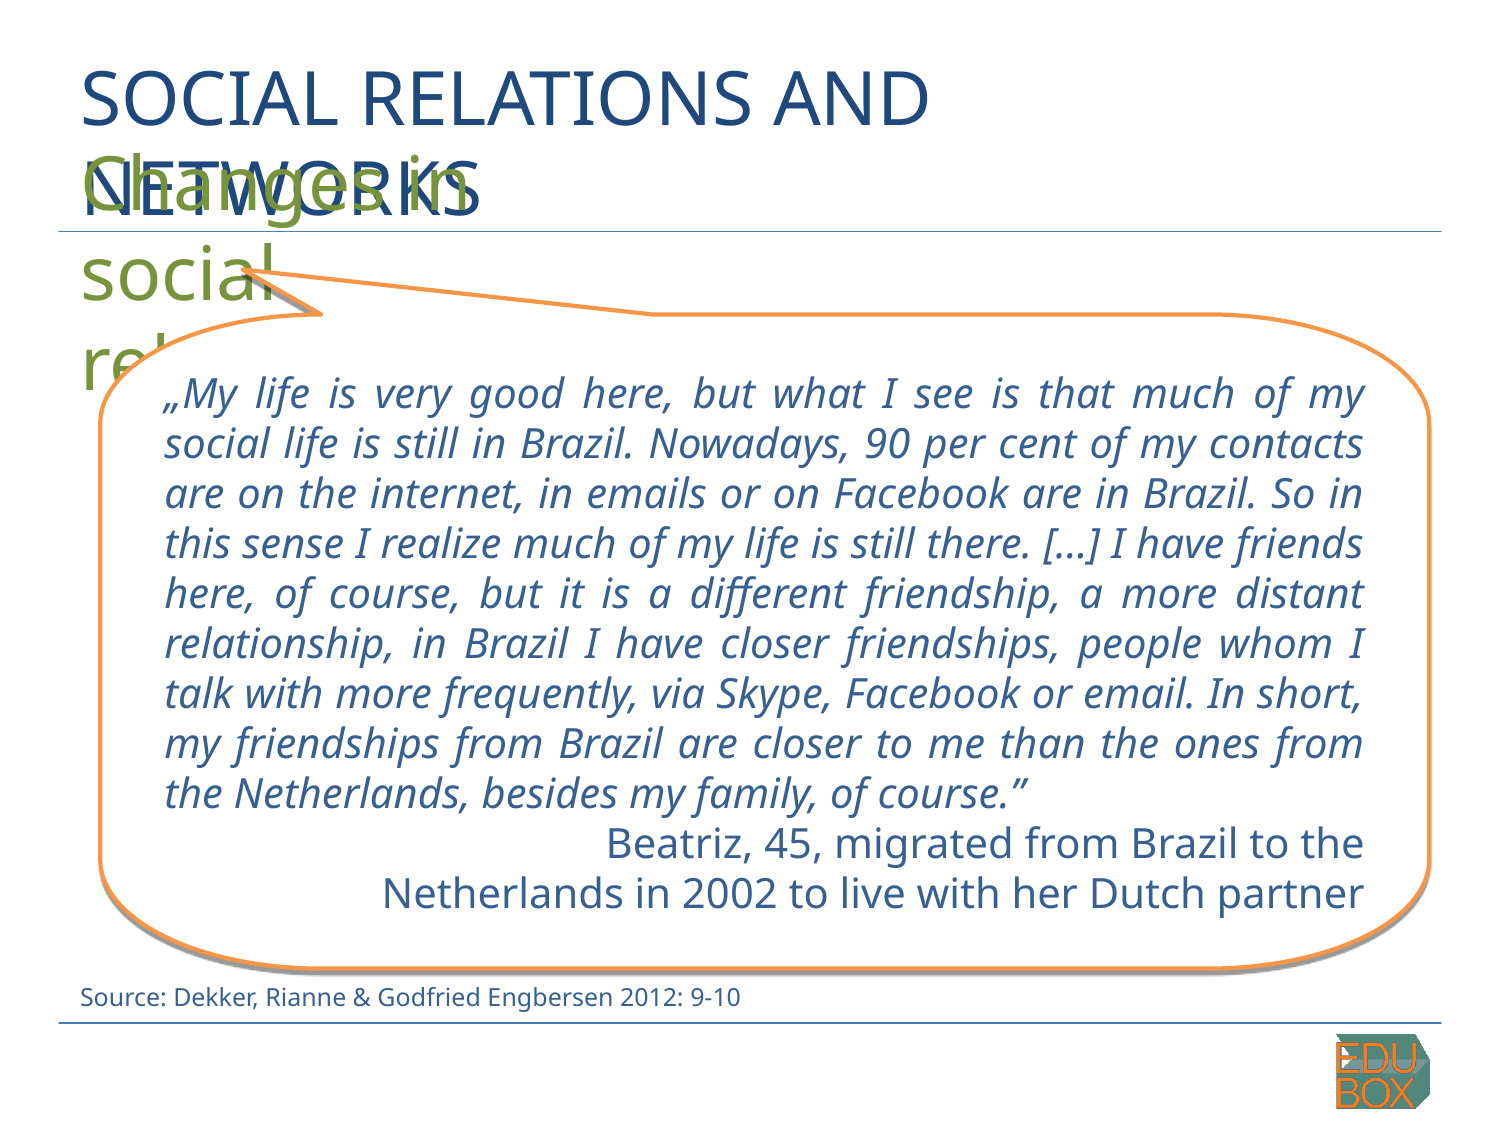

# SOCIAL RELATIONS AND NETWORKS
Changes in social relations
„My life is very good here, but what I see is that much of my social life is still in Brazil. Nowadays, 90 per cent of my contacts are on the internet, in emails or on Facebook are in Brazil. So in this sense I realize much of my life is still there. [...] I have friends here, of course, but it is a different friendship, a more distant relationship, in Brazil I have closer friendships, people whom I talk with more frequently, via Skype, Facebook or email. In short, my friendships from Brazil are closer to me than the ones from the Netherlands, besides my family, of course.”
Beatriz, 45, migrated from Brazil to the
Netherlands in 2002 to live with her Dutch partner
Source: Dekker, Rianne & Godfried Engbersen 2012: 9-10